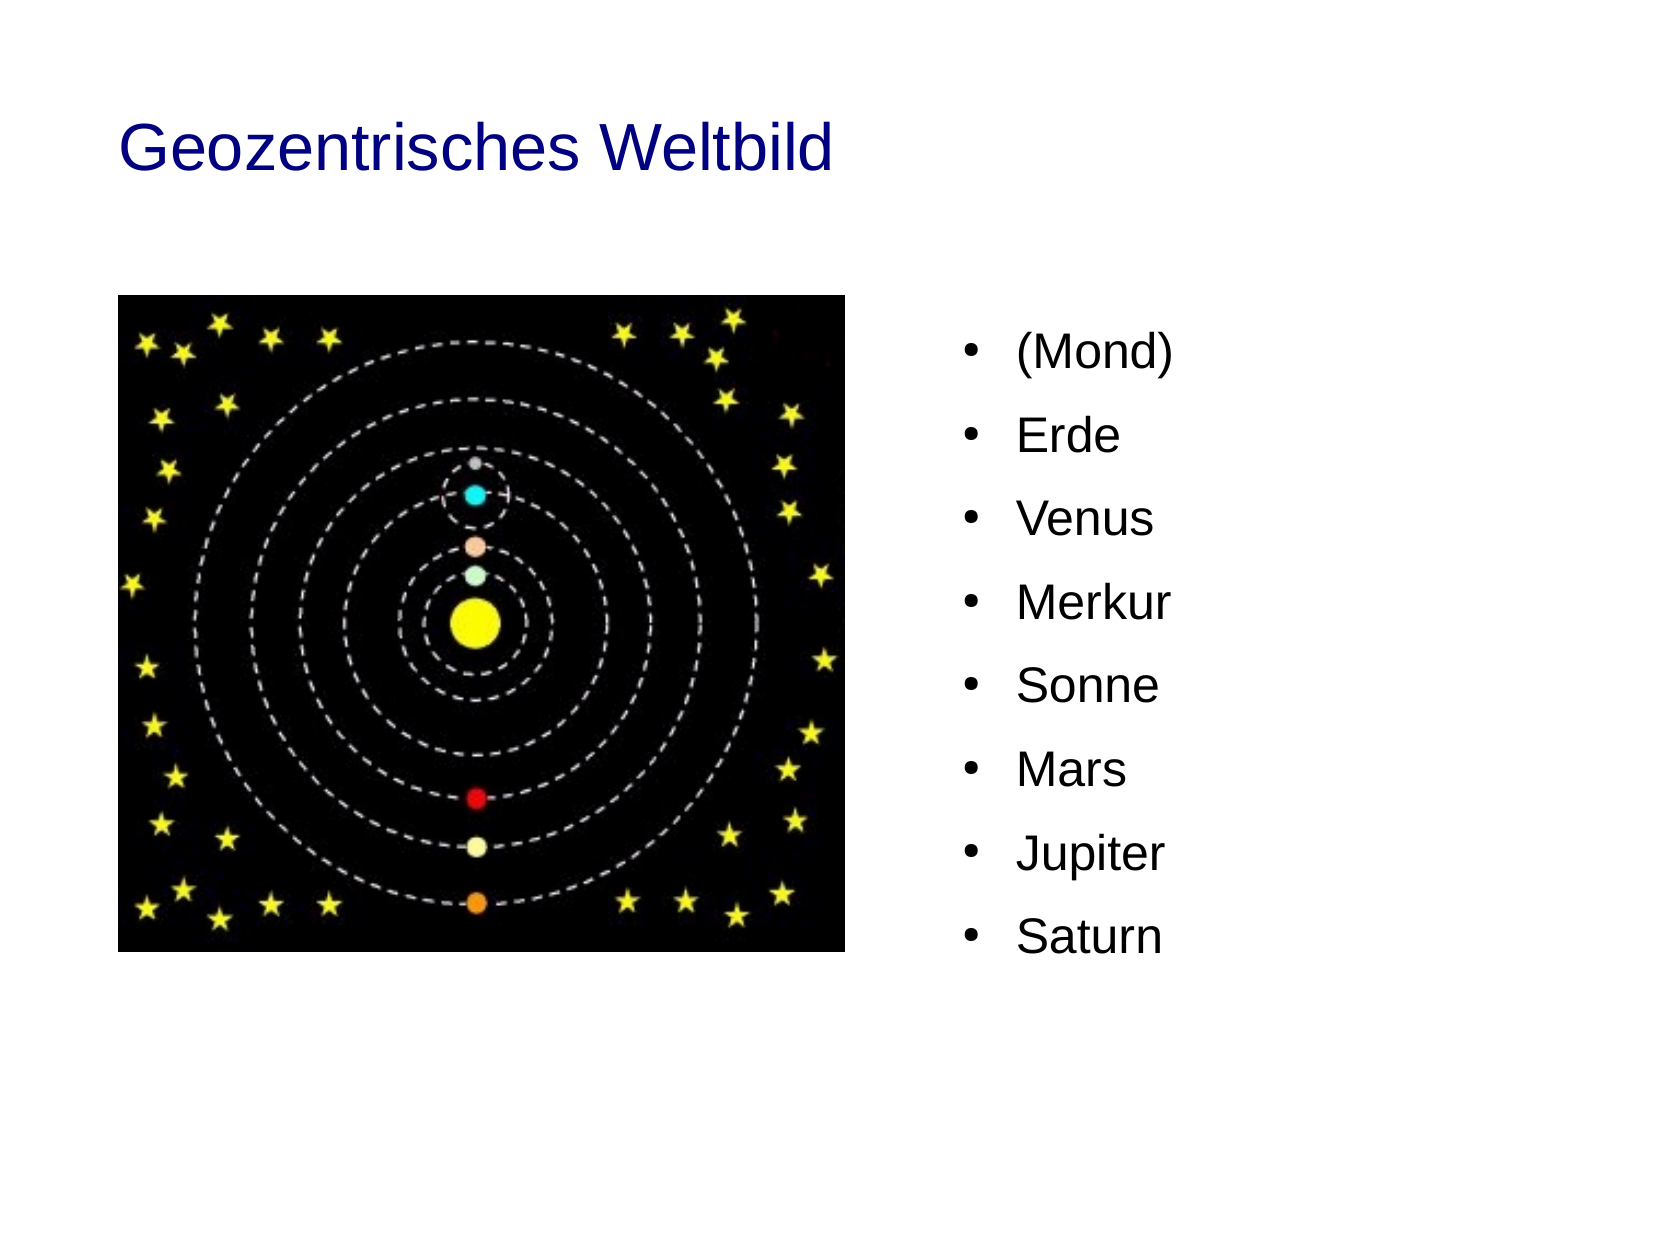

Geozentrisches Weltbild
# (Mond)
Erde
Venus
Merkur
Sonne
Mars
Jupiter
Saturn